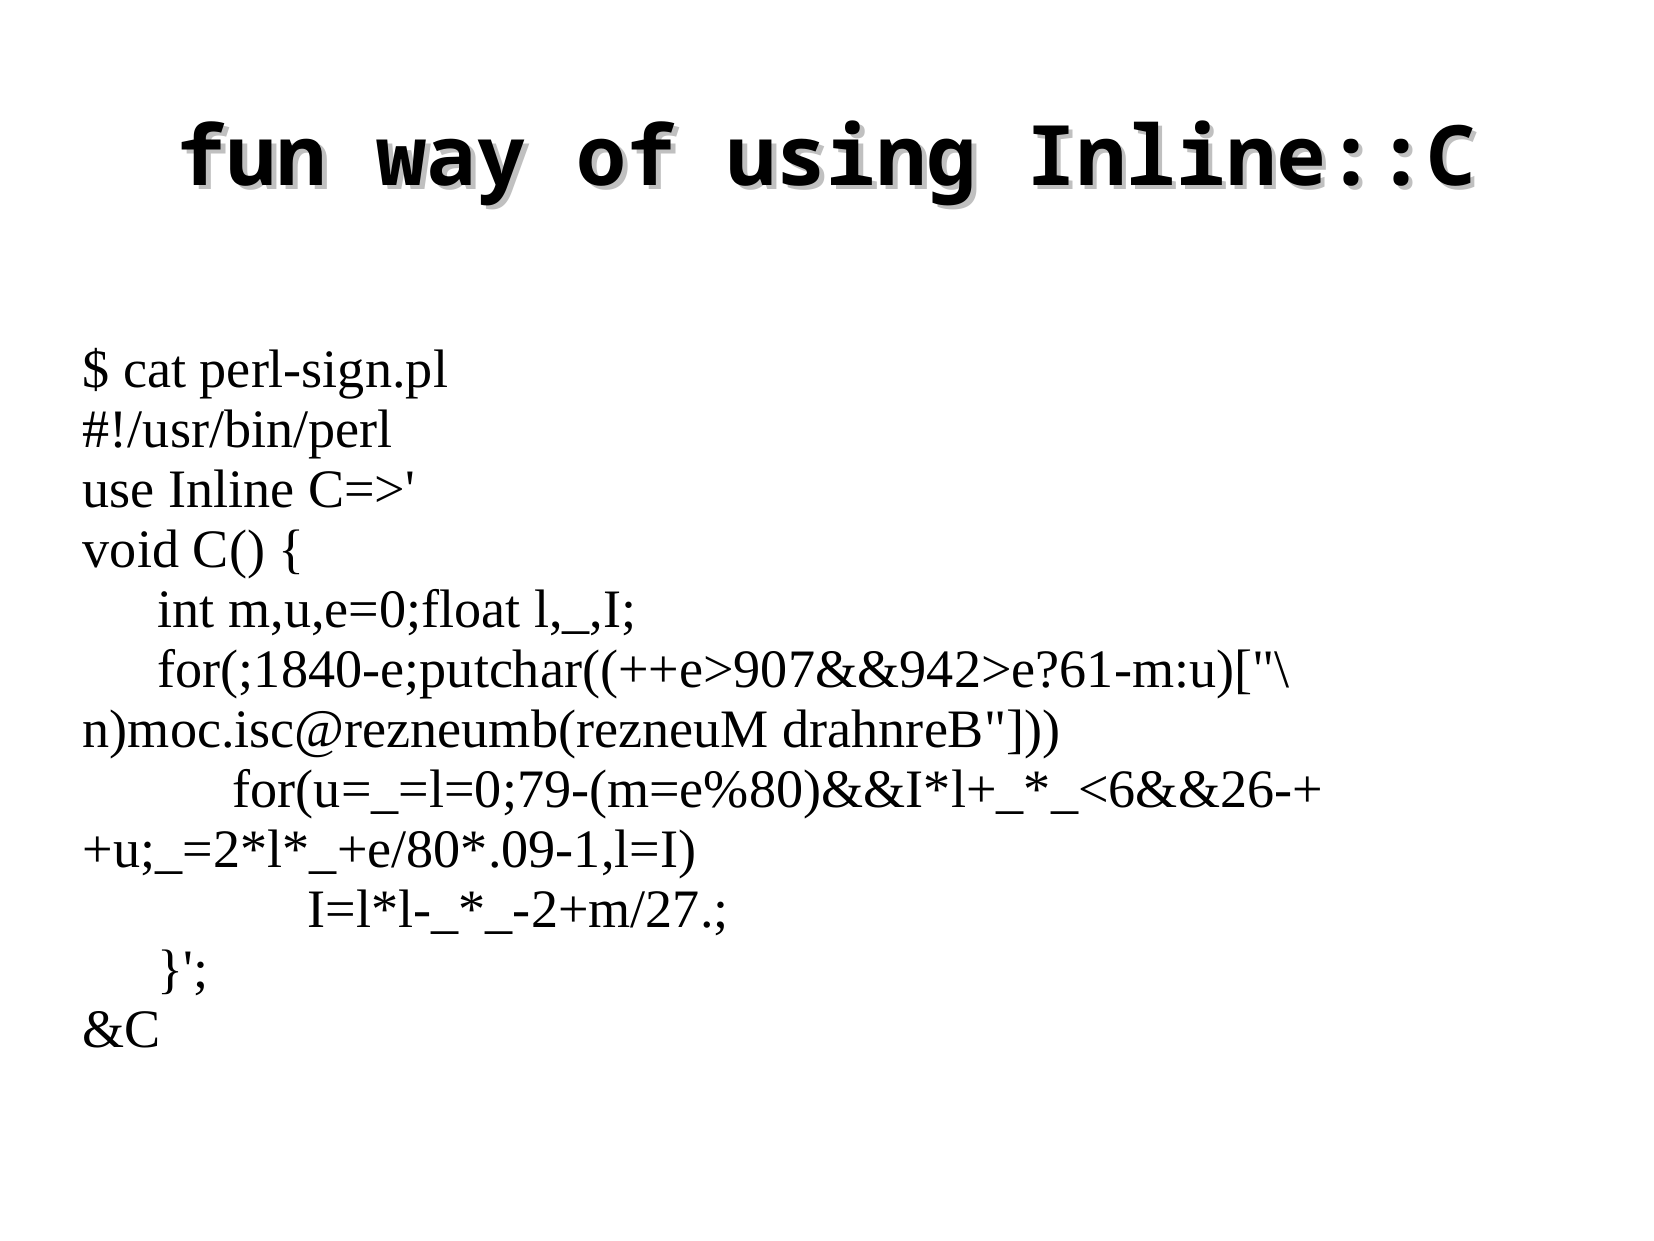

# fun way of using Inline::C
$ cat perl-sign.pl
#!/usr/bin/perl
use Inline C=>'
void C() {
	int m,u,e=0;float l,_,I;
	for(;1840-e;putchar((++e>907&&942>e?61-m:u)["\n)moc.isc@rezneumb(rezneuM drahnreB"]))
		for(u=_=l=0;79-(m=e%80)&&I*l+_*_<6&&26-++u;_=2*l*_+e/80*.09-1,l=I)
			I=l*l-_*_-2+m/27.;
	}';
&C